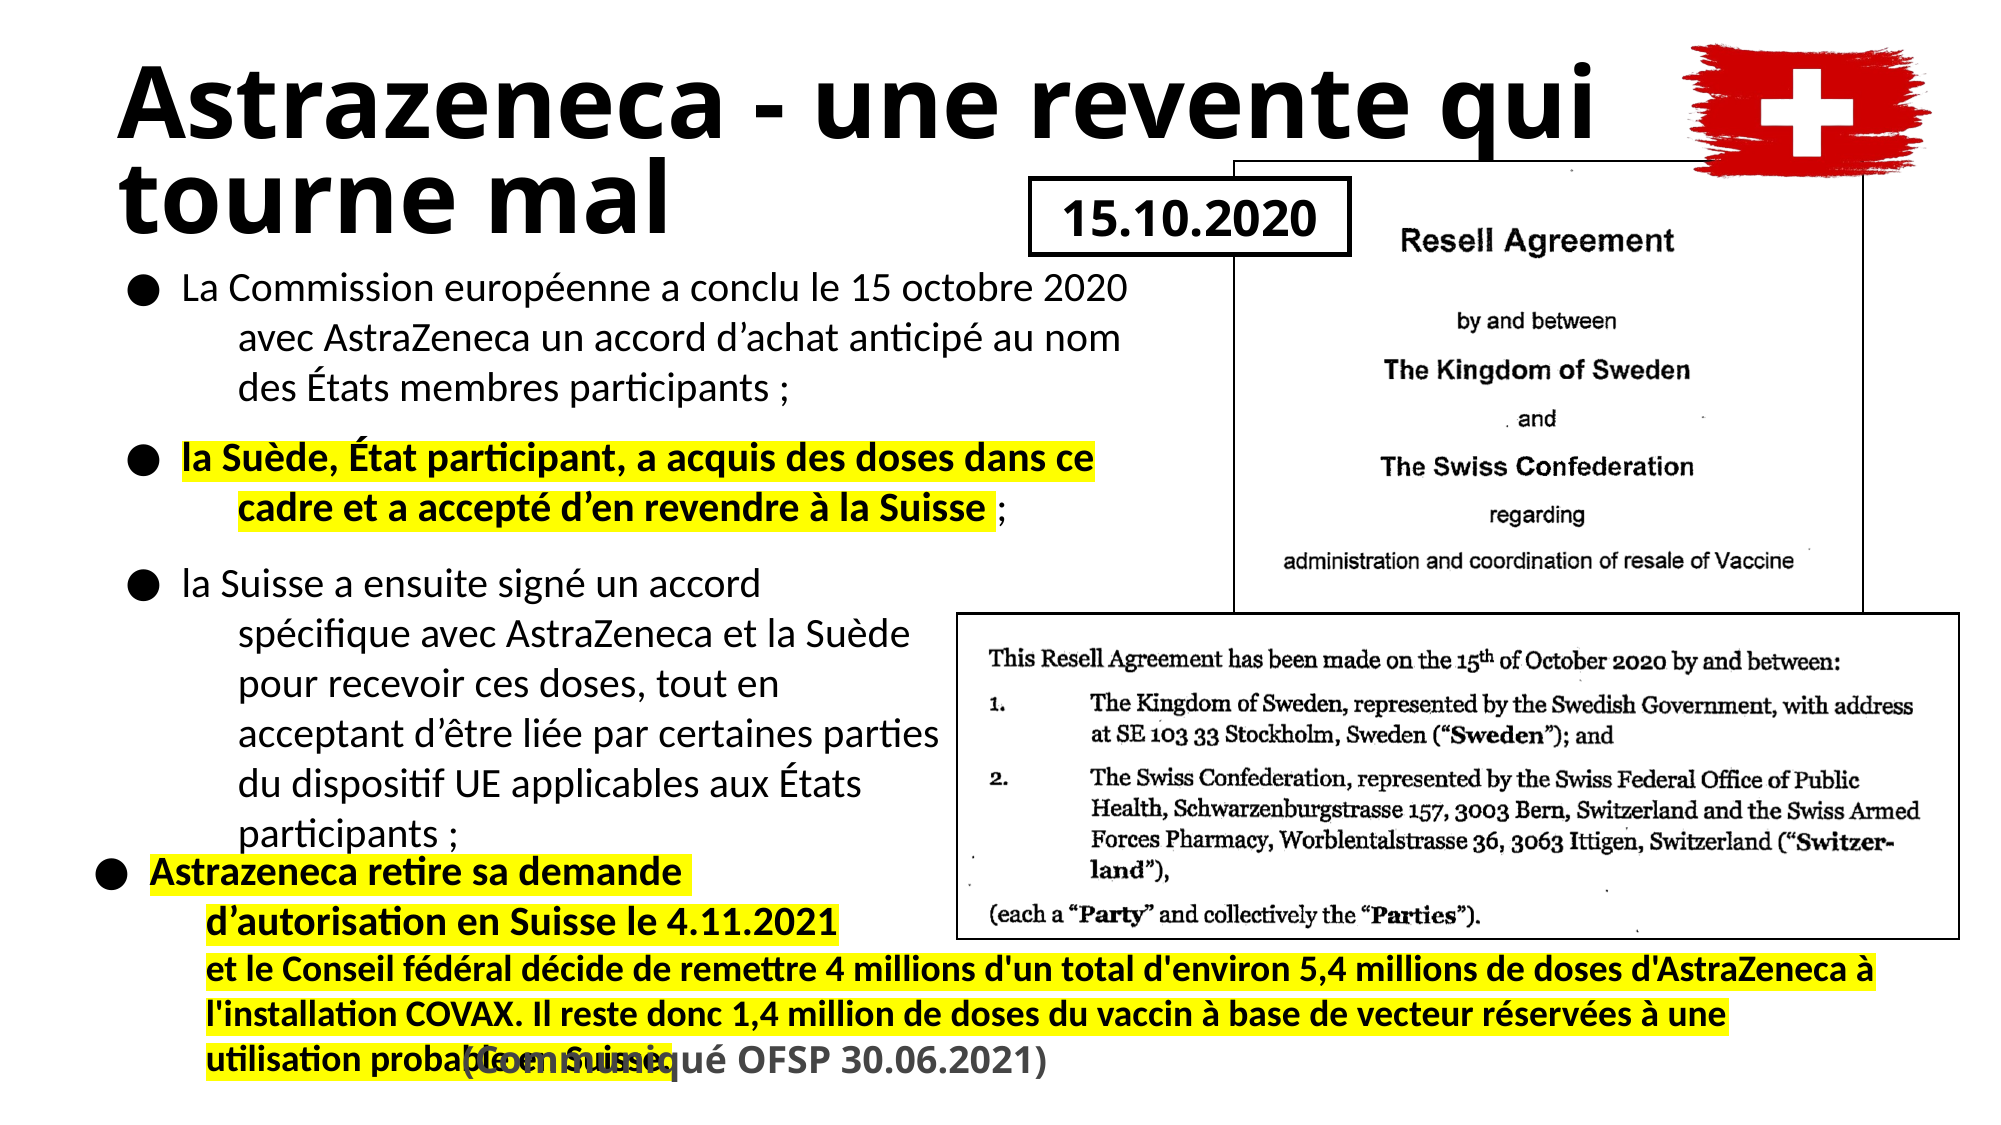

Astrazeneca - une revente qui tourne mal
15.10.2020
La Commission européenne a conclu le 15 octobre 2020 avec AstraZeneca un accord d’achat anticipé au nom des États membres participants ;
la Suède, État participant, a acquis des doses dans ce cadre et a accepté d’en revendre à la Suisse ;
la Suisse a ensuite signé un accord spécifique avec AstraZeneca et la Suède pour recevoir ces doses, tout en acceptant d’être liée par certaines parties du dispositif UE applicables aux États participants ;
Astrazeneca retire sa demande
d’autorisation en Suisse le 4.11.2021
et le Conseil fédéral décide de remettre 4 millions d'un total d'environ 5,4 millions de doses d'AstraZeneca à l'installation COVAX. Il reste donc 1,4 million de doses du vaccin à base de vecteur réservées à une utilisation probable en Suisse.
(Communiqué OFSP 30.06.2021)